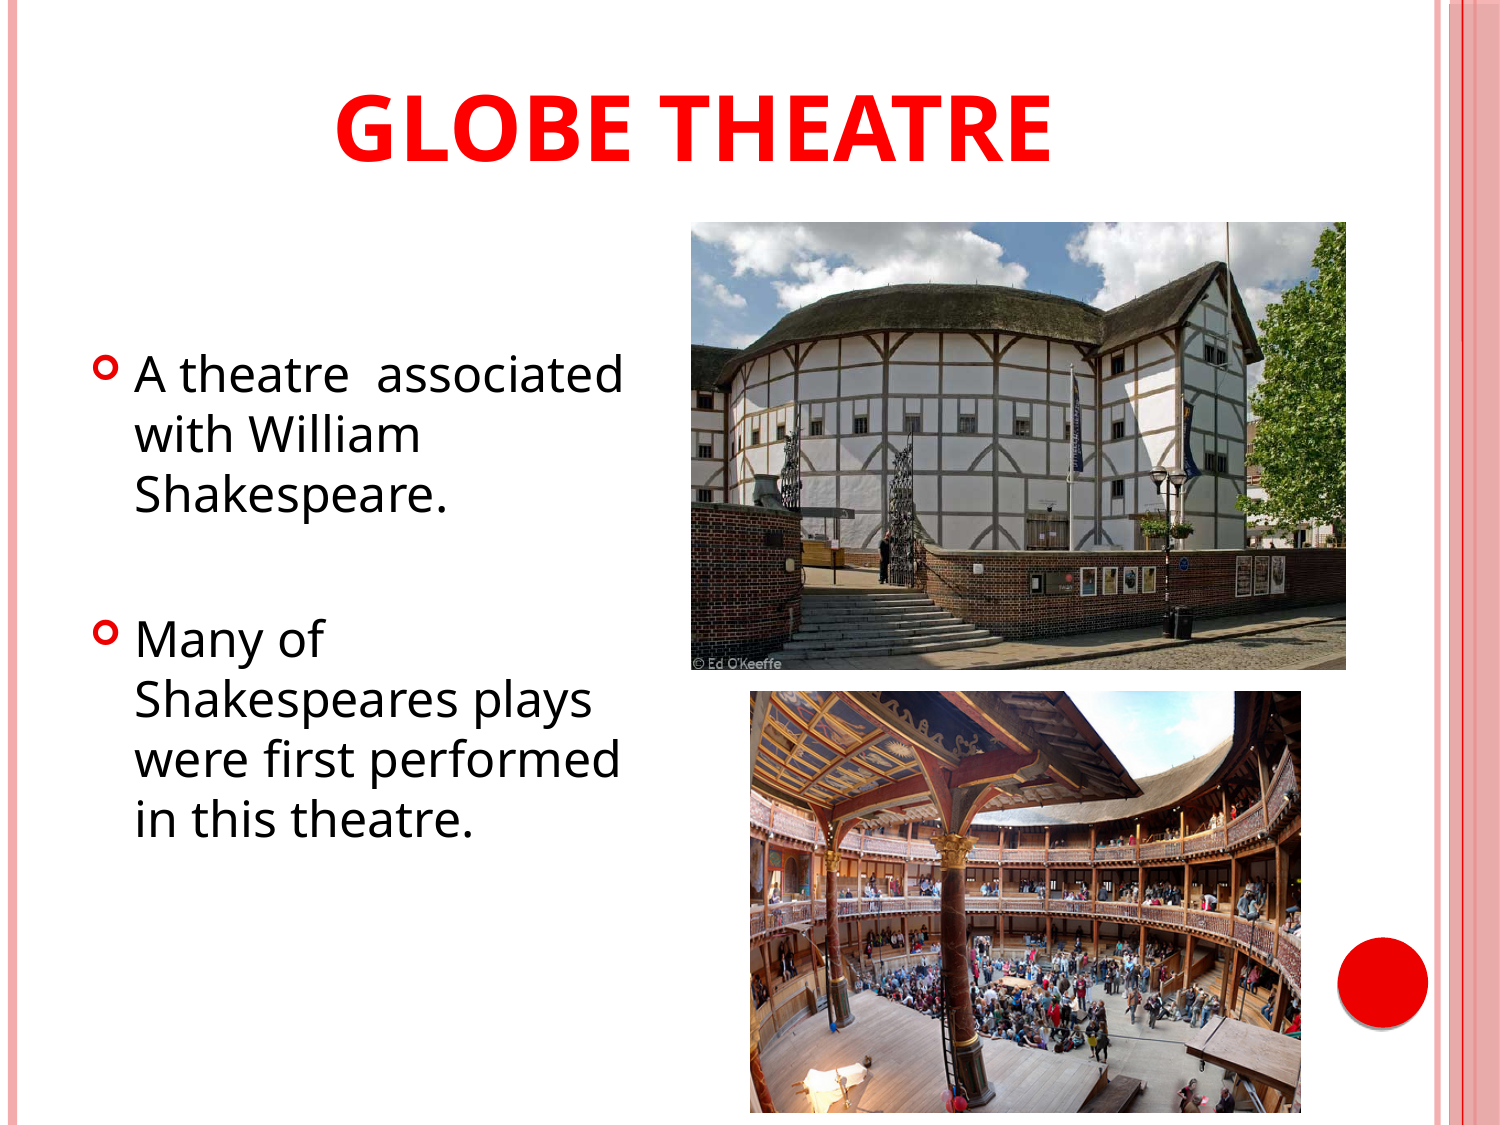

# Globe Theatre
A theatre associated with William Shakespeare.
Many of Shakespeares plays were first performed in this theatre.